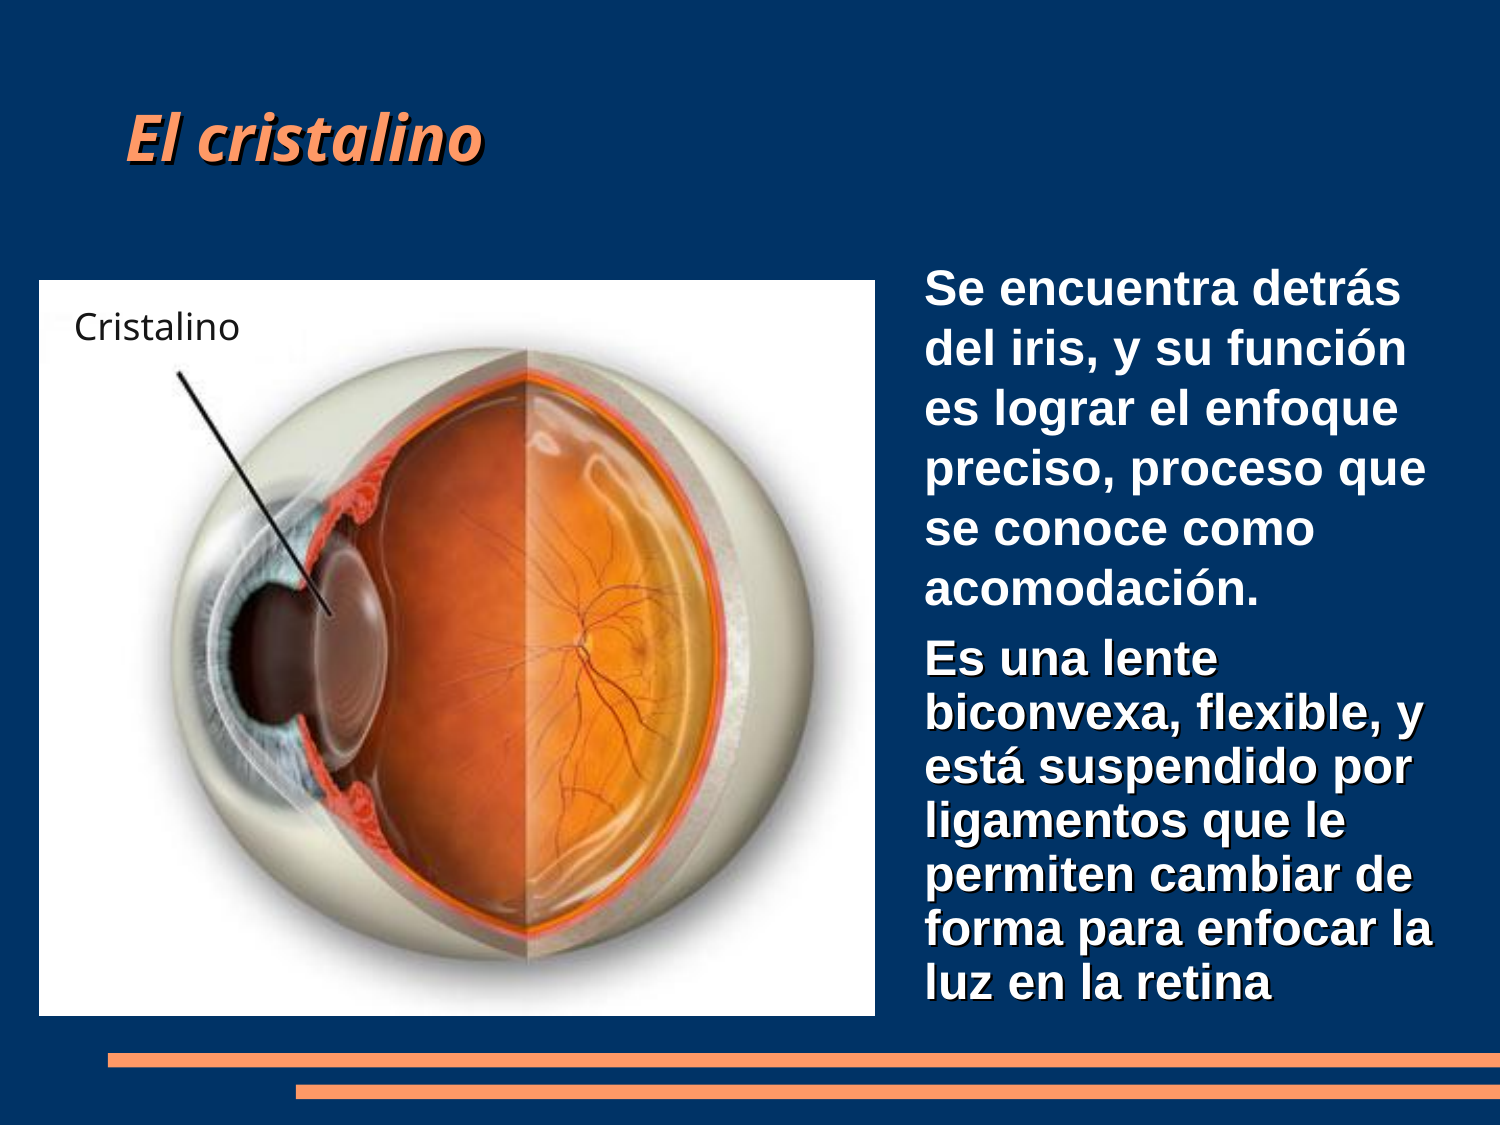

# El cristalino
Se encuentra detrás del iris, y su función es lograr el enfoque preciso, proceso que se conoce como acomodación.
Es una lente biconvexa, flexible, y está suspendido por ligamentos que le permiten cambiar de forma para enfocar la luz en la retina
Cristalino